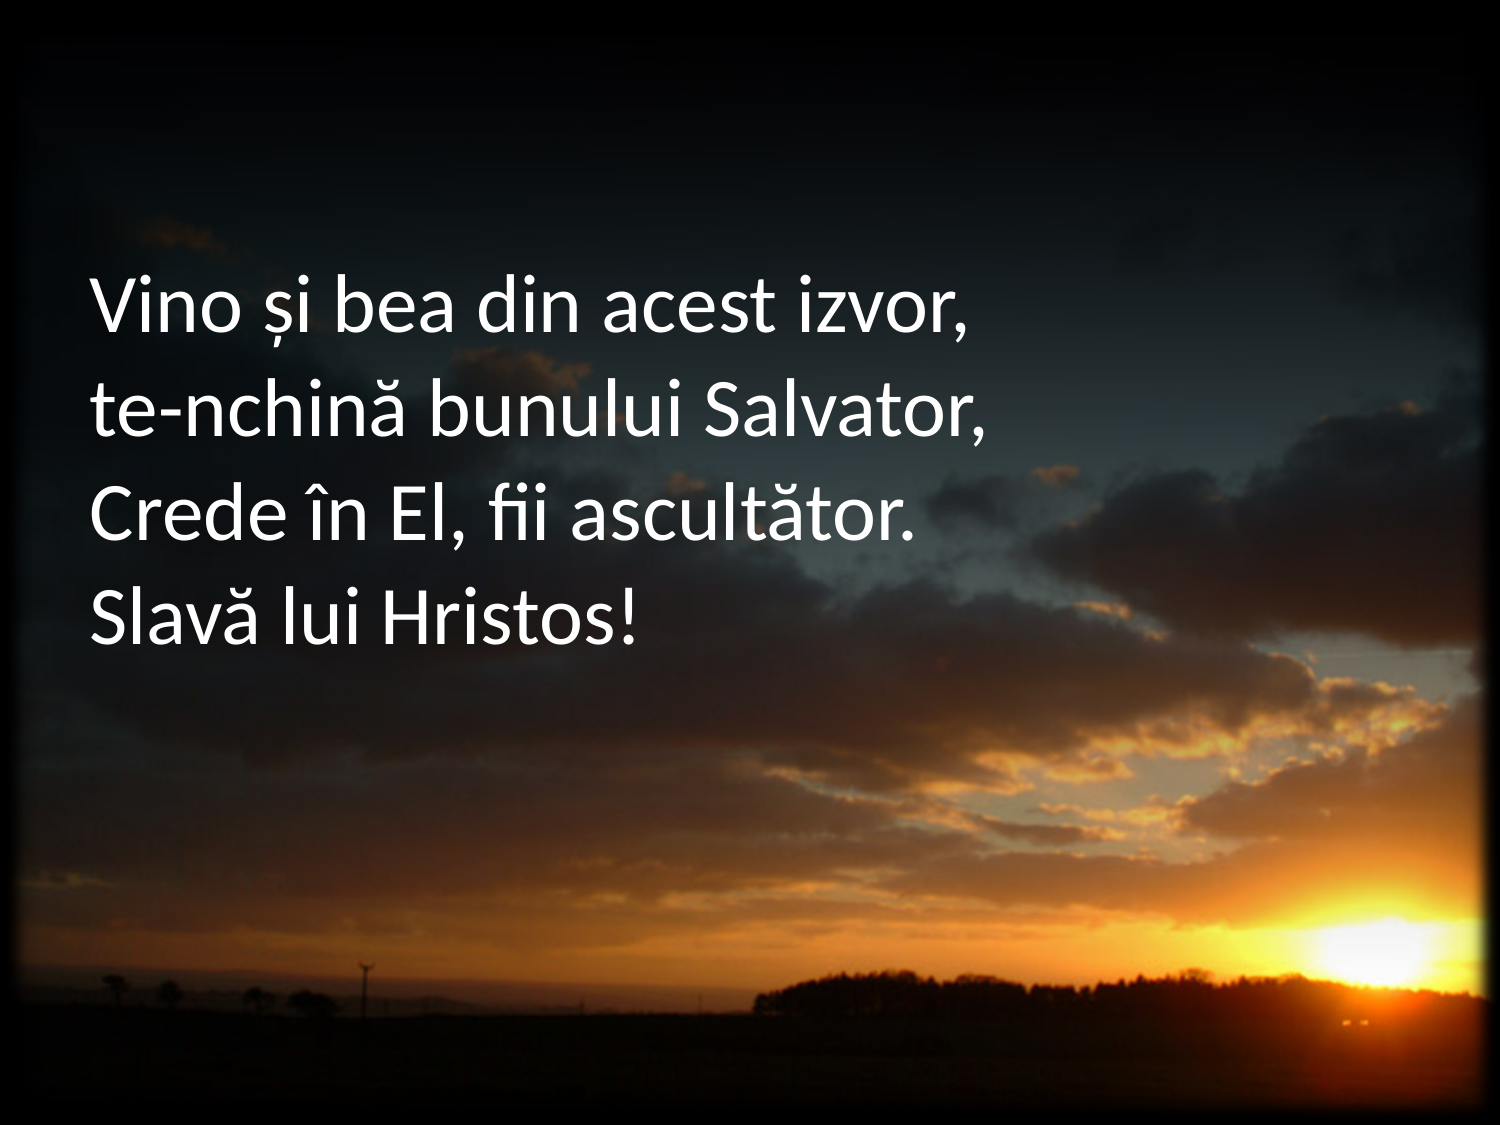

#
Vino şi bea din acest izvor,
te-nchină bunului Salvator,
Crede în El, fii ascultător.
Slavă lui Hristos!